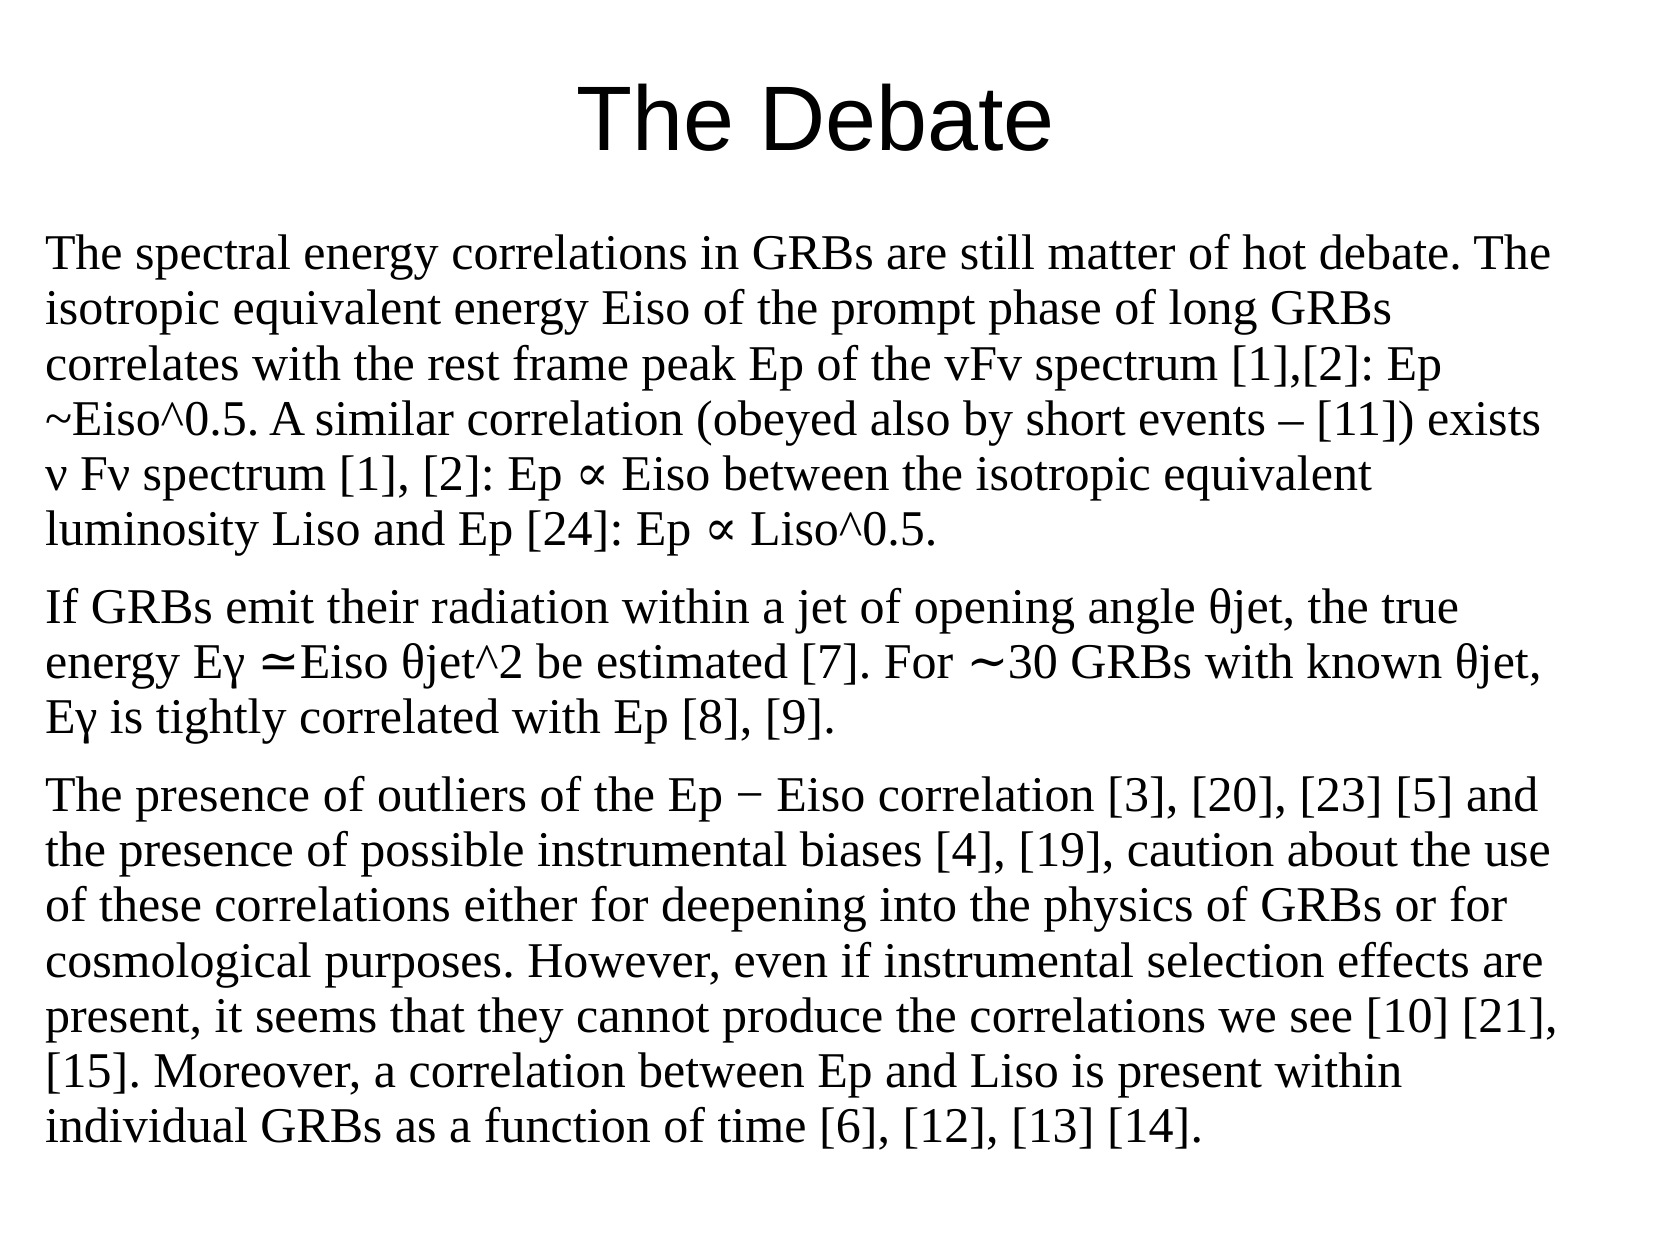

# The Debate
The spectral energy correlations in GRBs are still matter of hot debate. The isotropic equivalent energy Eiso of the prompt phase of long GRBs correlates with the rest frame peak Ep of the vFv spectrum [1],[2]: Ep ~Eiso^0.5. A similar correlation (obeyed also by short events – [11]) exists ν Fν spectrum [1], [2]: Ep ∝ Eiso between the isotropic equivalent luminosity Liso and Ep [24]: Ep ∝ Liso^0.5.
If GRBs emit their radiation within a jet of opening angle θjet, the true energy Eγ ≃Eiso θjet^2 be estimated [7]. For ∼30 GRBs with known θjet, Eγ is tightly correlated with Ep [8], [9].
The presence of outliers of the Ep − Eiso correlation [3], [20], [23] [5] and the presence of possible instrumental biases [4], [19], caution about the use of these correlations either for deepening into the physics of GRBs or for cosmological purposes. However, even if instrumental selection effects are present, it seems that they cannot produce the correlations we see [10] [21], [15]. Moreover, a correlation between Ep and Liso is present within individual GRBs as a function of time [6], [12], [13] [14].